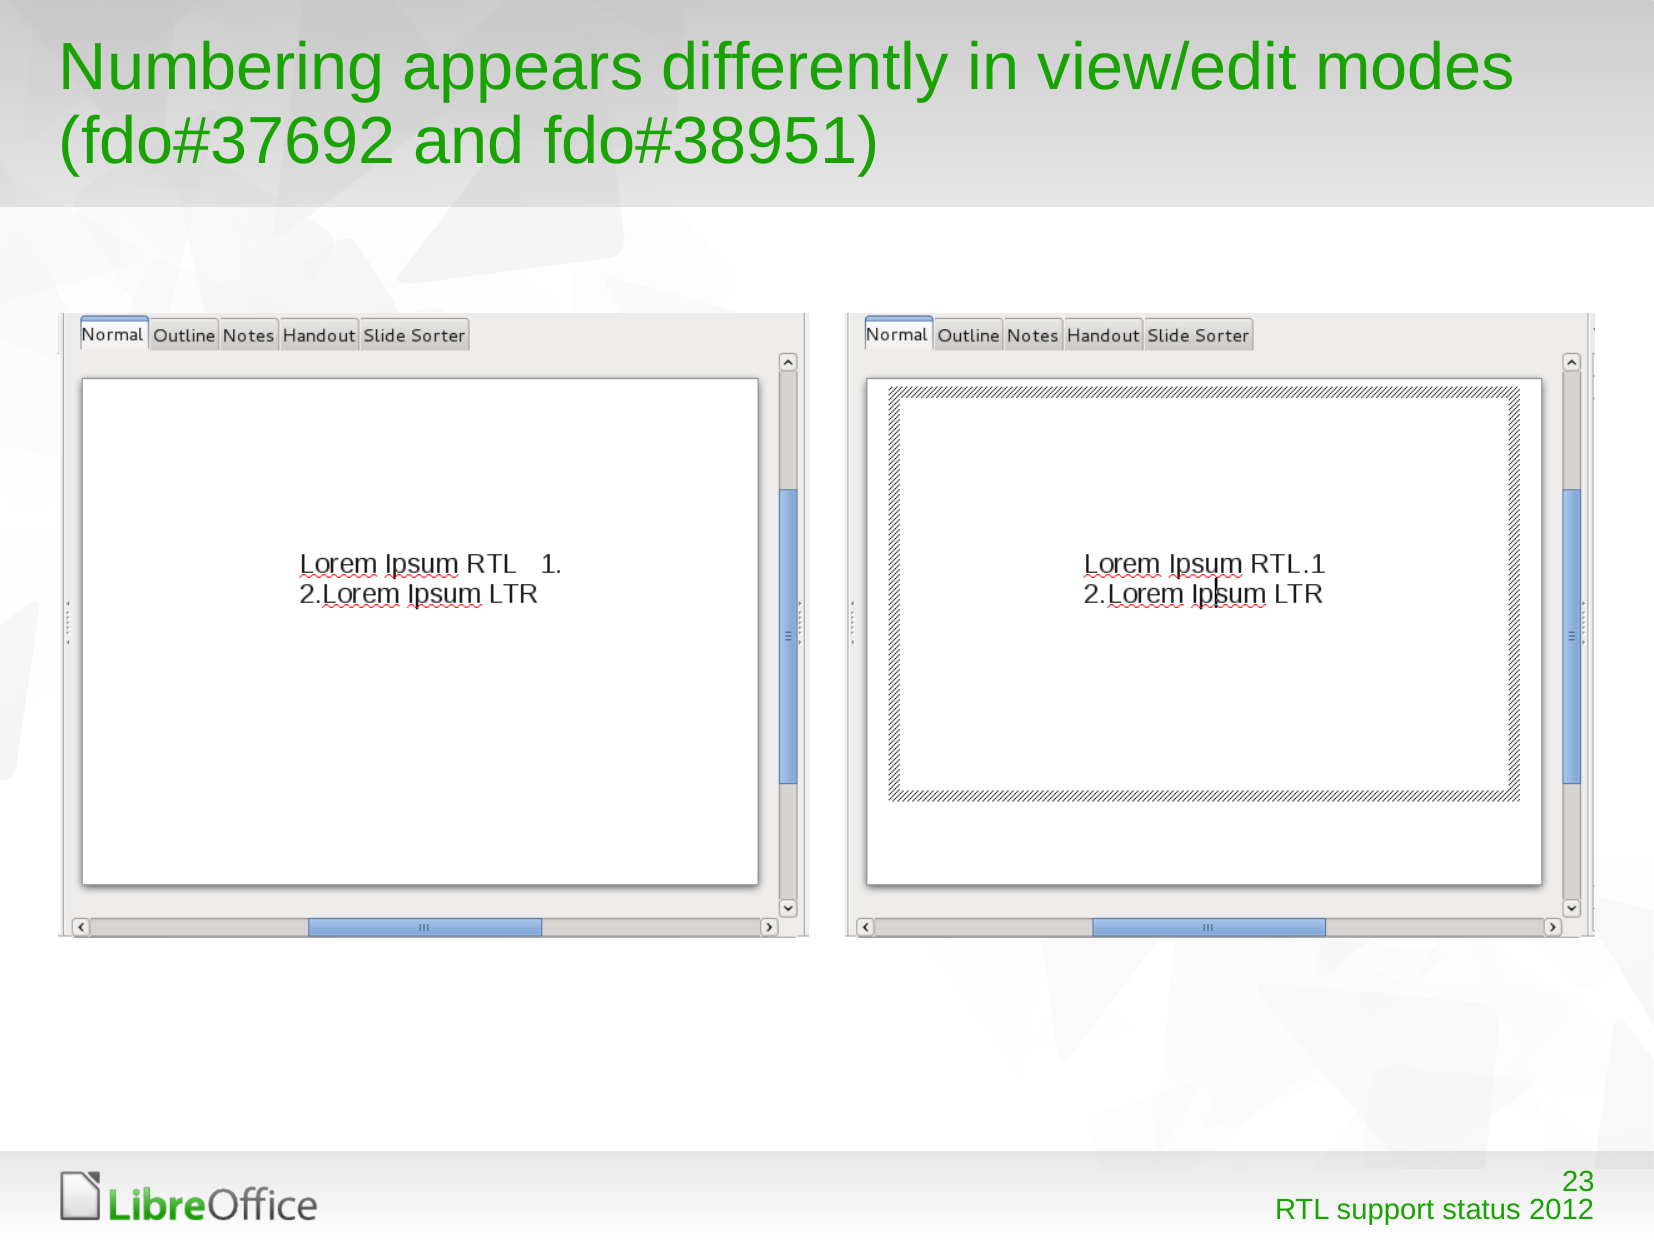

# Numbering appears differently in view/edit modes (fdo#37692 and fdo#38951)
23
RTL support status 2012